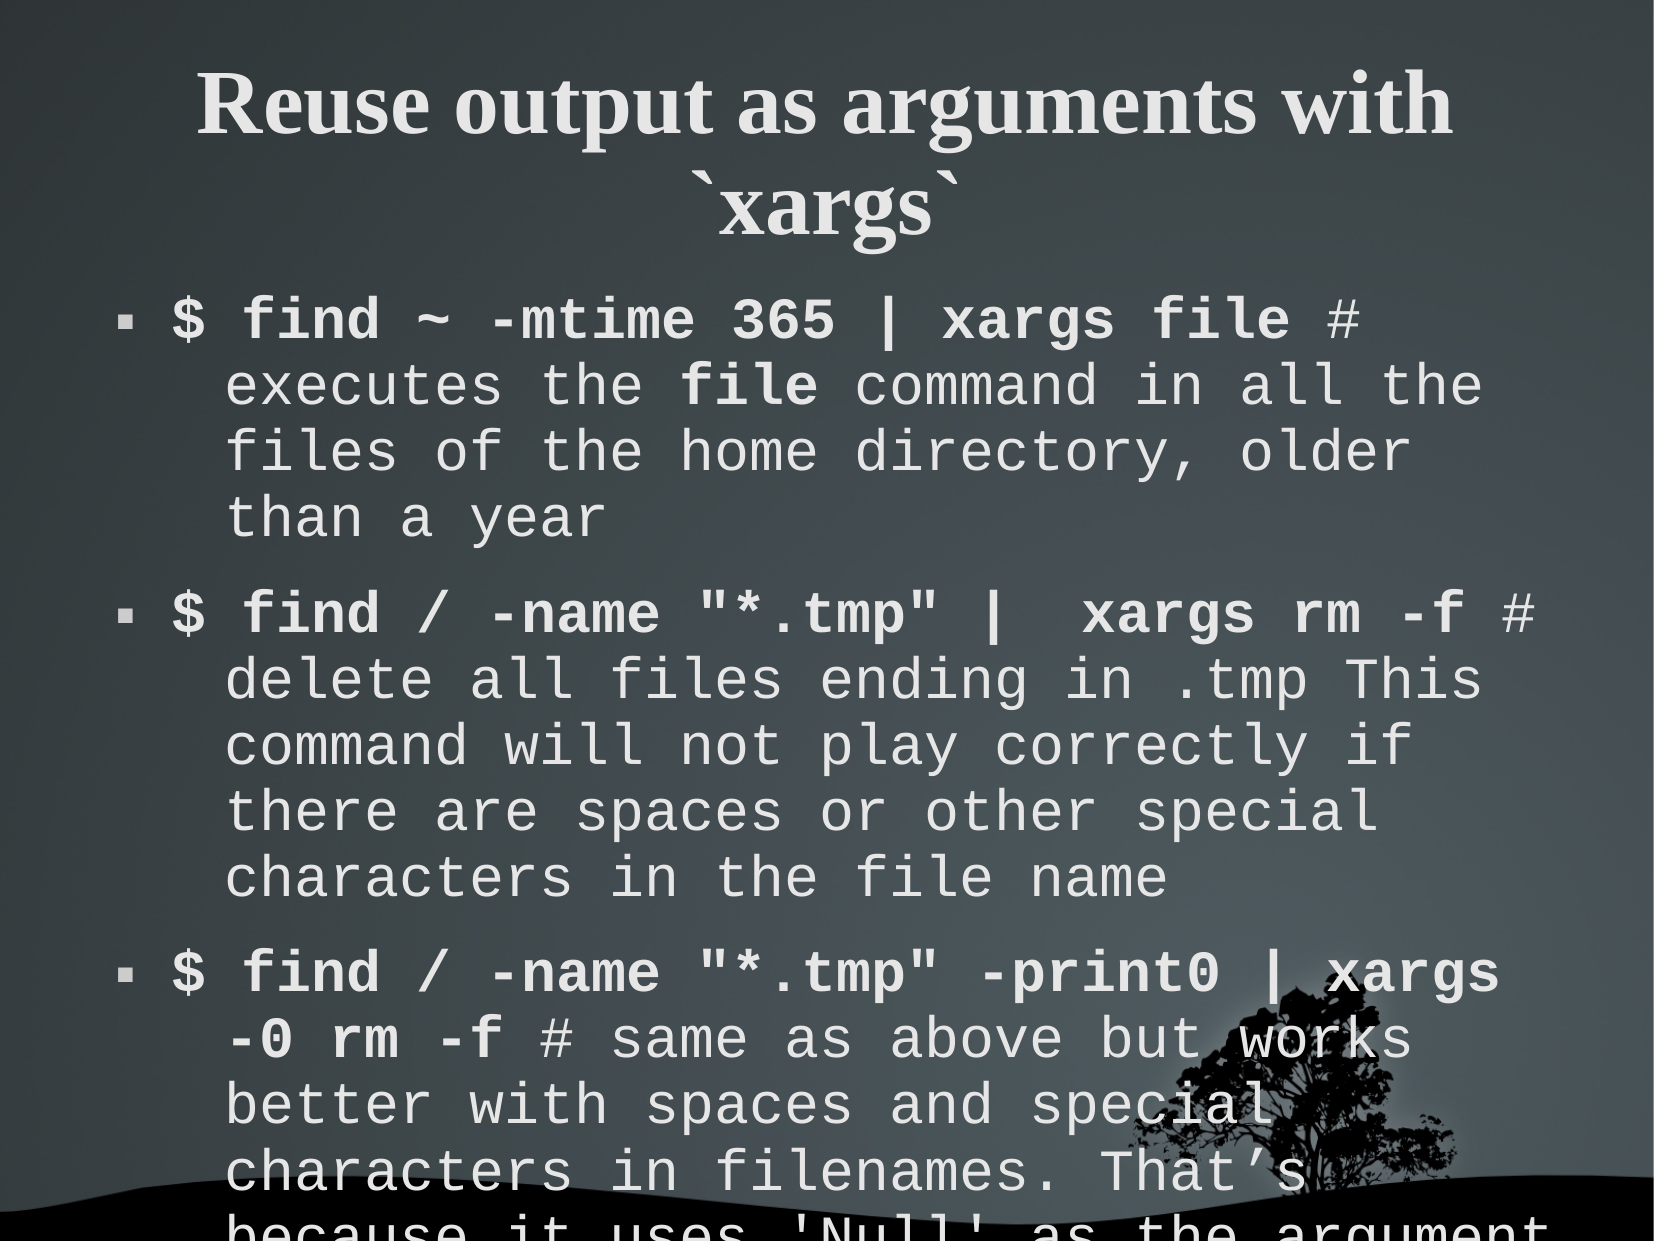

Reuse output as arguments with `xargs`
# $ find ~ -mtime 365 | xargs file # executes the file command in all the files of the home directory, older than a year
$ find / -name "*.tmp" | xargs rm -f # delete all files ending in .tmp This command will not play correctly if there are spaces or other special characters in the file name
$ find / -name "*.tmp" -print0 | xargs -0 rm -f # same as above but works better with spaces and special characters in filenames. That’s because it uses 'Null' as the argument delimiter instead of space.